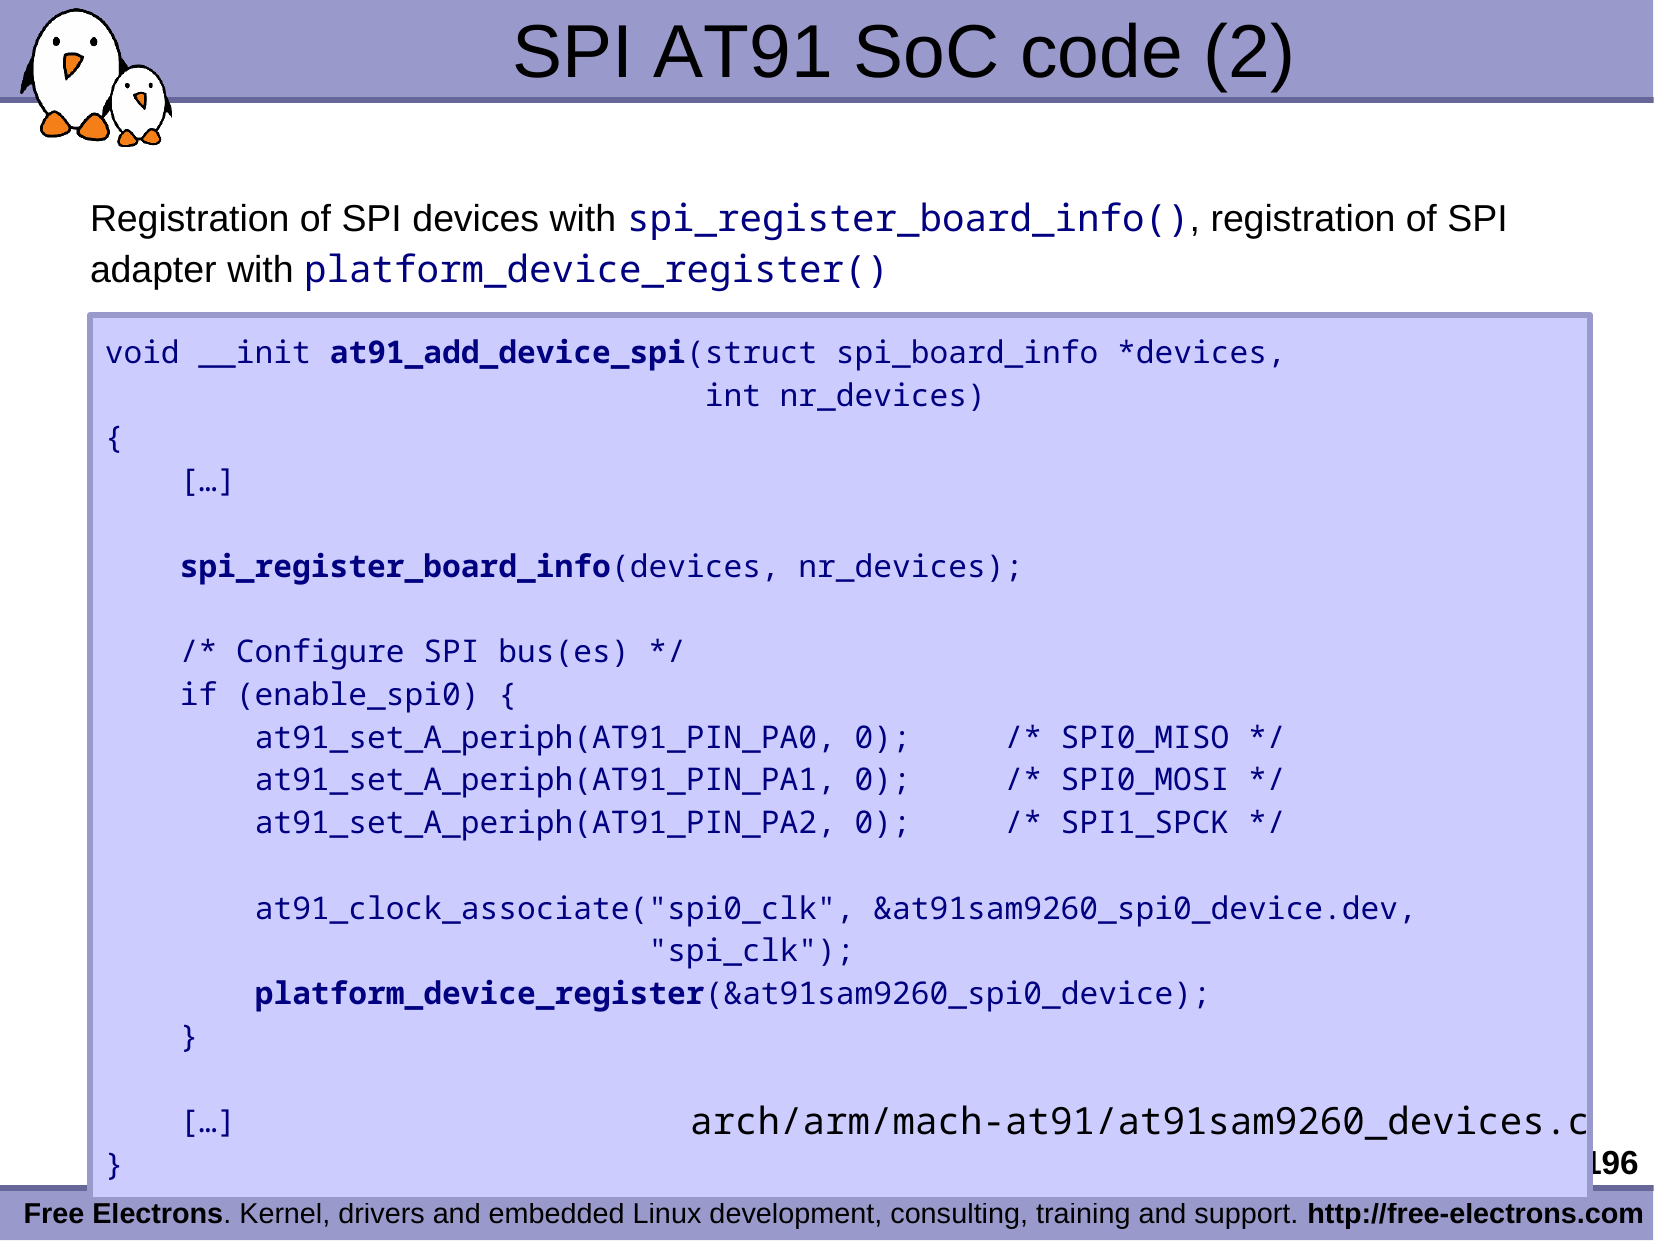

# SPI AT91 SoC code (2)
Registration of SPI devices with spi_register_board_info(), registration of SPI adapter with platform_device_register()
void __init at91_add_device_spi(struct spi_board_info *devices,
								int nr_devices)
{
	[…]
	spi_register_board_info(devices, nr_devices);
	/* Configure SPI bus(es) */
	if (enable_spi0) {
 	at91_set_A_periph(AT91_PIN_PA0, 0); /* SPI0_MISO */
 at91_set_A_periph(AT91_PIN_PA1, 0); /* SPI0_MOSI */
 at91_set_A_periph(AT91_PIN_PA2, 0); /* SPI1_SPCK */
 at91_clock_associate("spi0_clk", &at91sam9260_spi0_device.dev,
							 "spi_clk");
 platform_device_register(&at91sam9260_spi0_device);
	}
	[…]
}
arch/arm/mach-at91/at91sam9260_devices.c